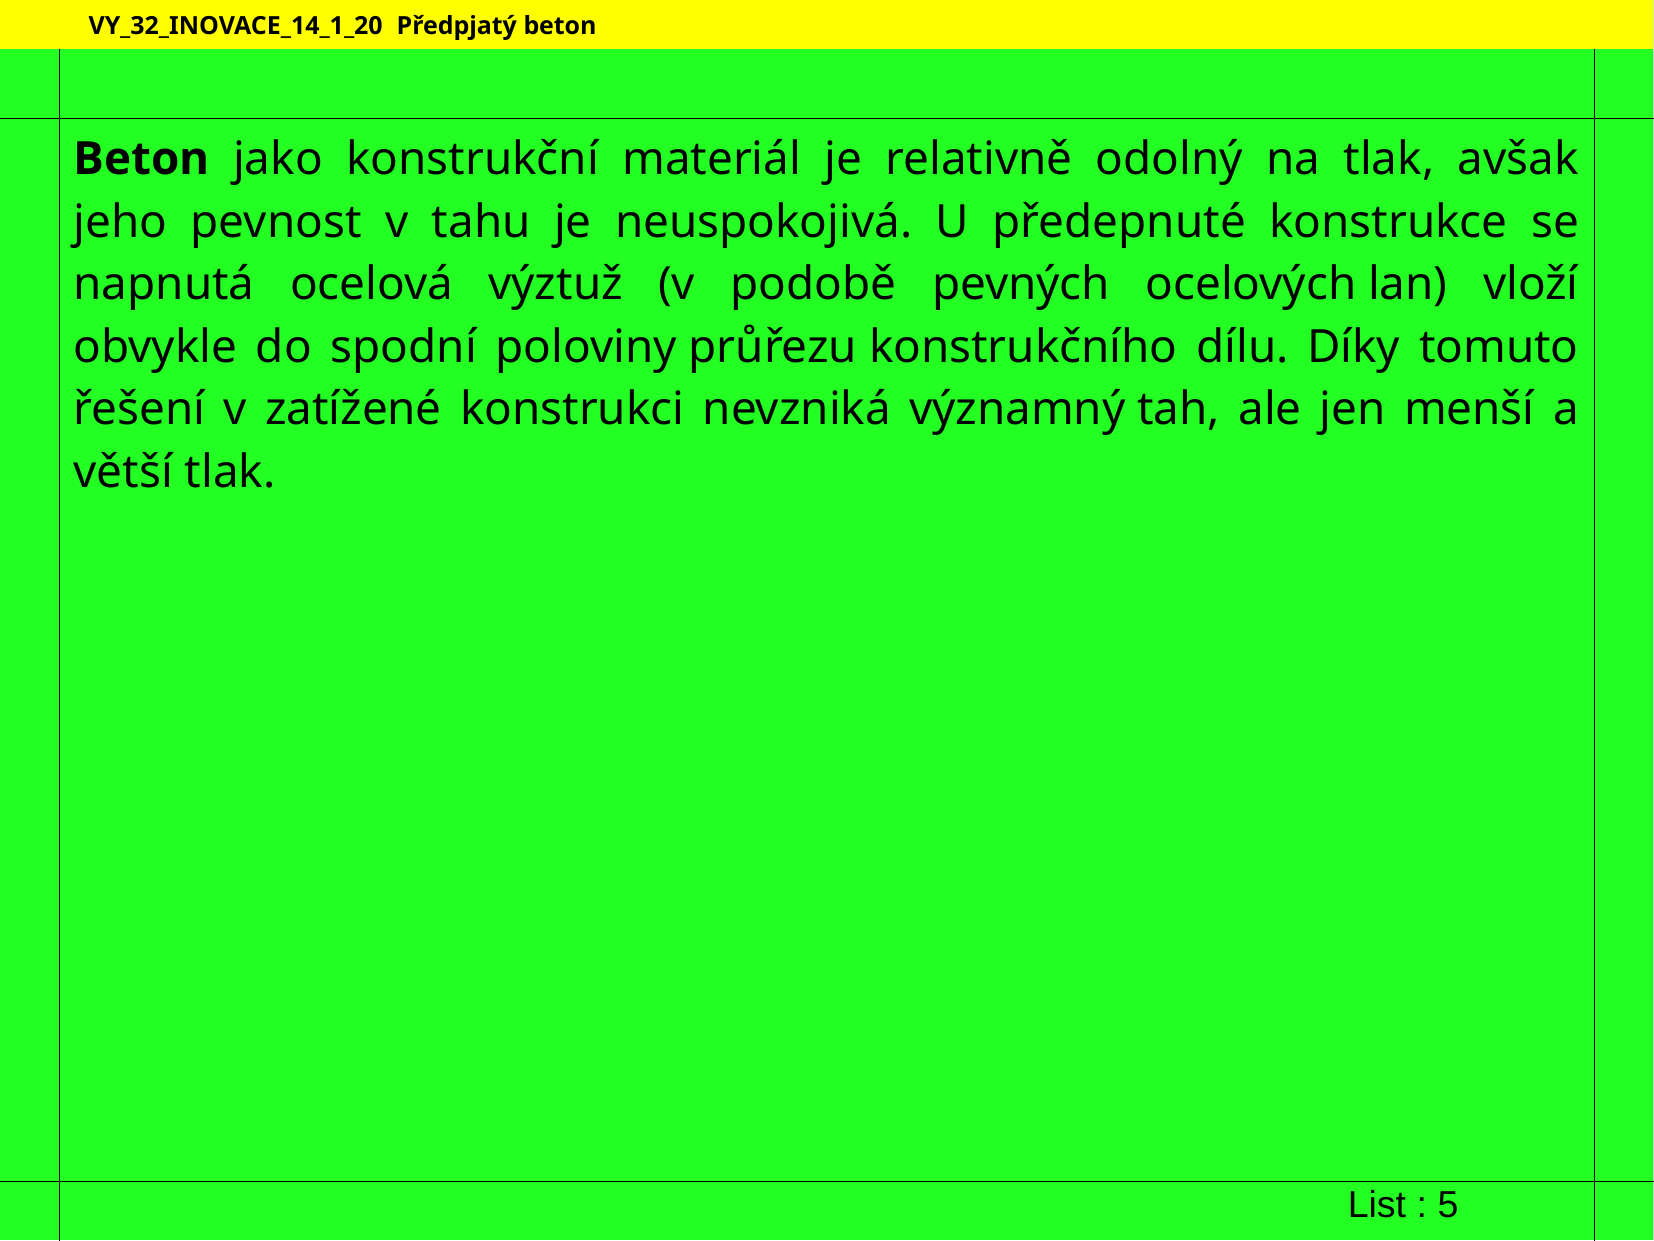

VY_32_INOVACE_14_1_20 Předpjatý beton
Beton jako konstrukční materiál je relativně odolný na tlak, avšak jeho pevnost v tahu je neuspokojivá. U předepnuté konstrukce se napnutá ocelová výztuž (v podobě pevných ocelových lan) vloží obvykle do spodní poloviny průřezu konstrukčního dílu. Díky tomuto řešení v zatížené konstrukci nevzniká významný tah, ale jen menší a větší tlak.
List :